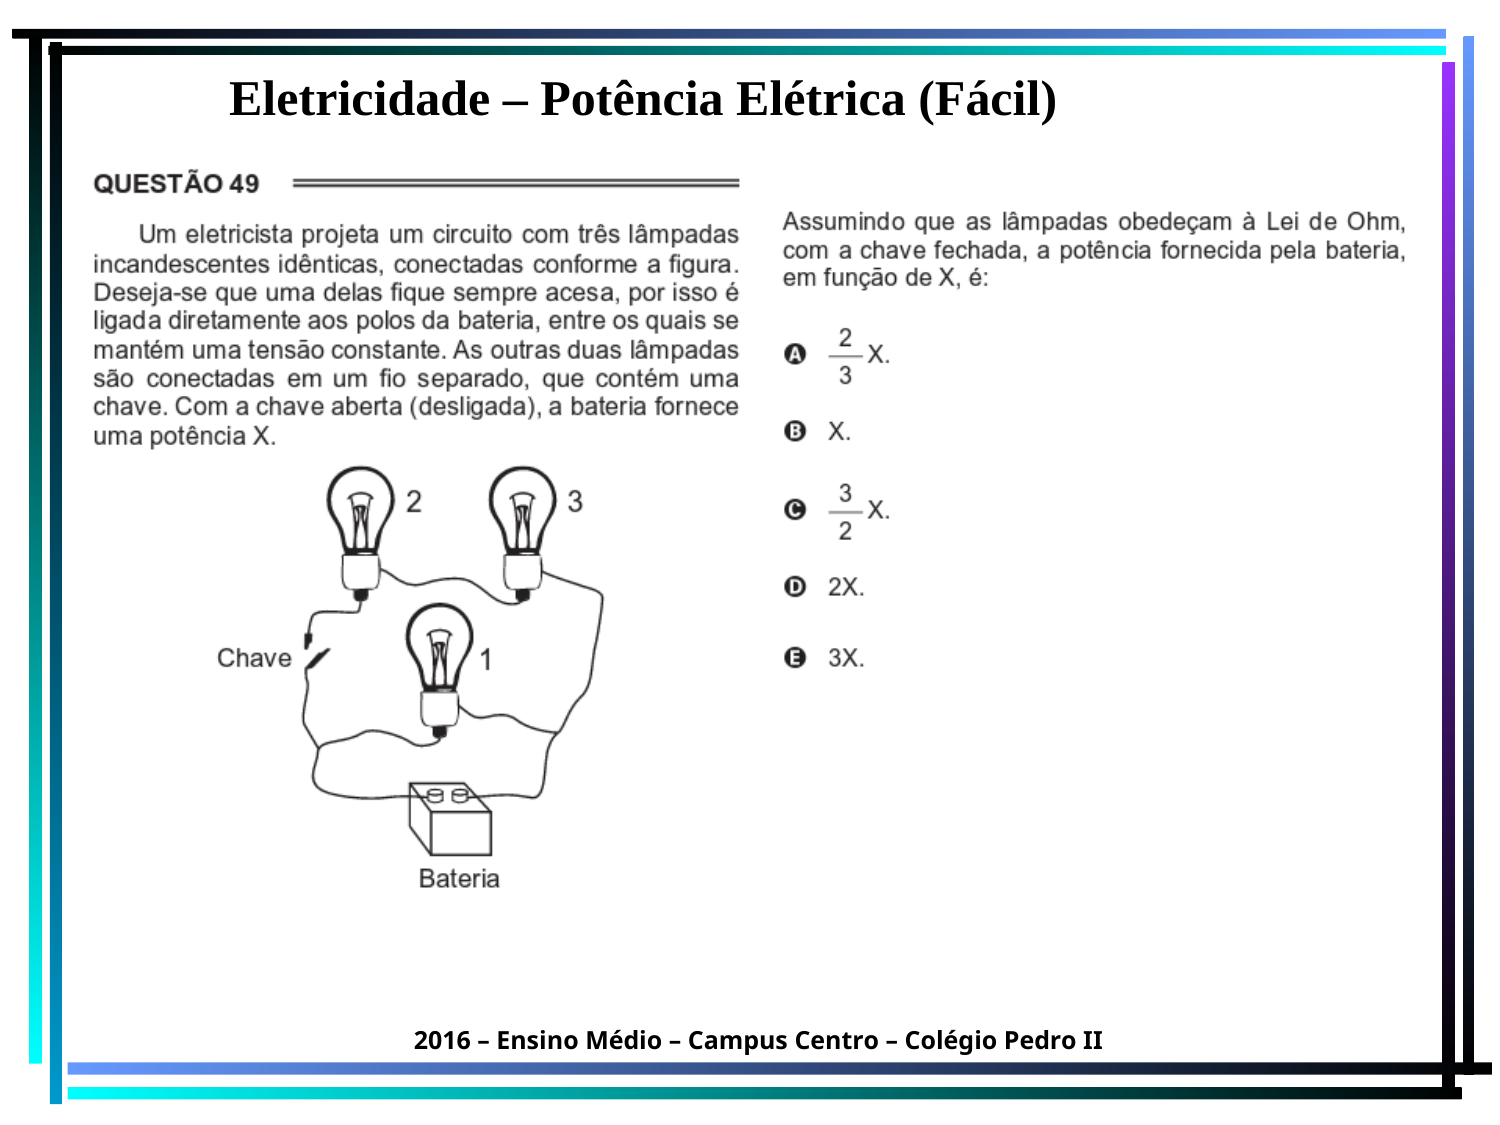

# Eletricidade – Potência Elétrica (Fácil)
2016 – Ensino Médio – Campus Centro – Colégio Pedro II